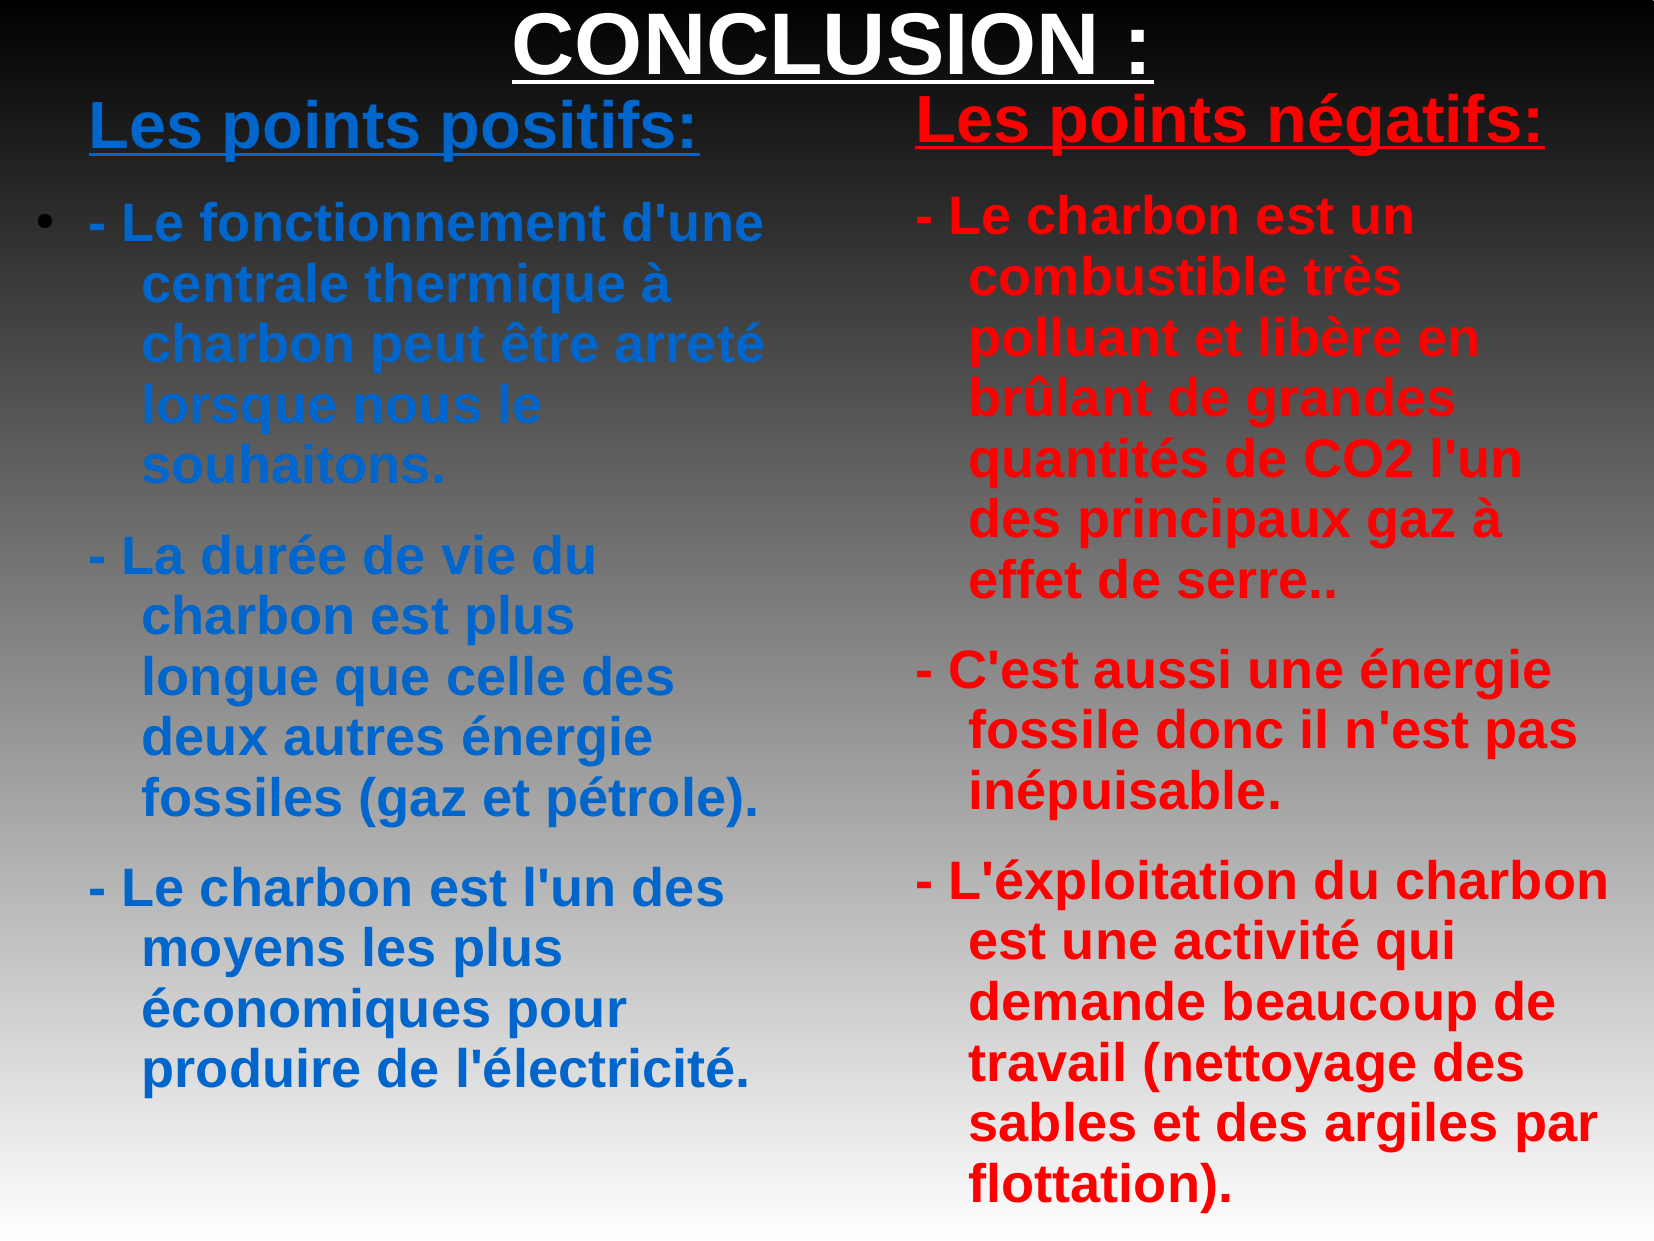

# CONCLUSION :
Les points négatifs:
- Le charbon est un combustible très polluant et libère en brûlant de grandes quantités de CO2 l'un des principaux gaz à effet de serre..
- C'est aussi une énergie fossile donc il n'est pas inépuisable.
- L'éxploitation du charbon est une activité qui demande beaucoup de travail (nettoyage des sables et des argiles par flottation).
Les points positifs:
- Le fonctionnement d'une centrale thermique à charbon peut être arreté lorsque nous le souhaitons.
- La durée de vie du charbon est plus longue que celle des deux autres énergie fossiles (gaz et pétrole).
- Le charbon est l'un des moyens les plus économiques pour produire de l'électricité.